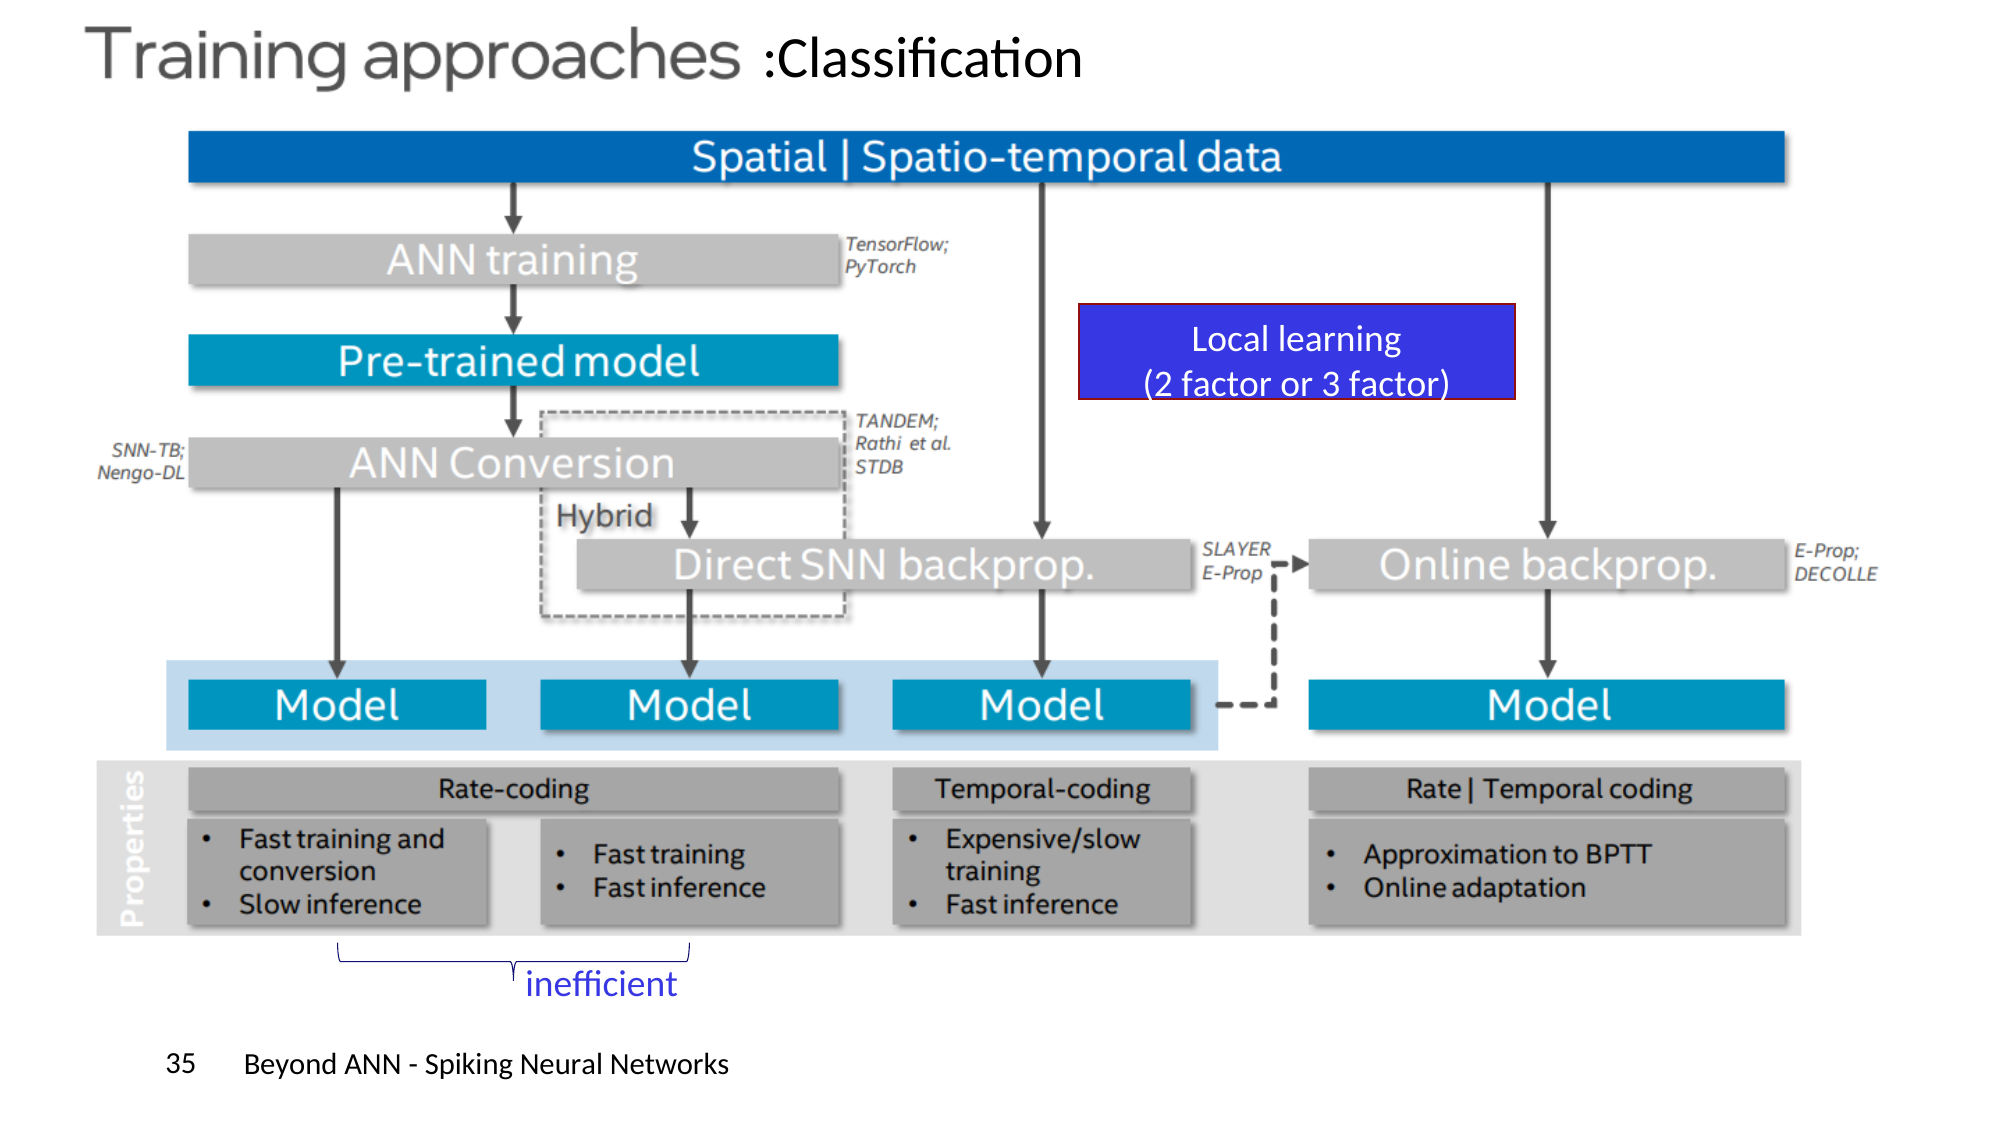

:Classification
Local learning
(2 factor or 3 factor)
inefficient
Beyond ANN - Spiking Neural Networks